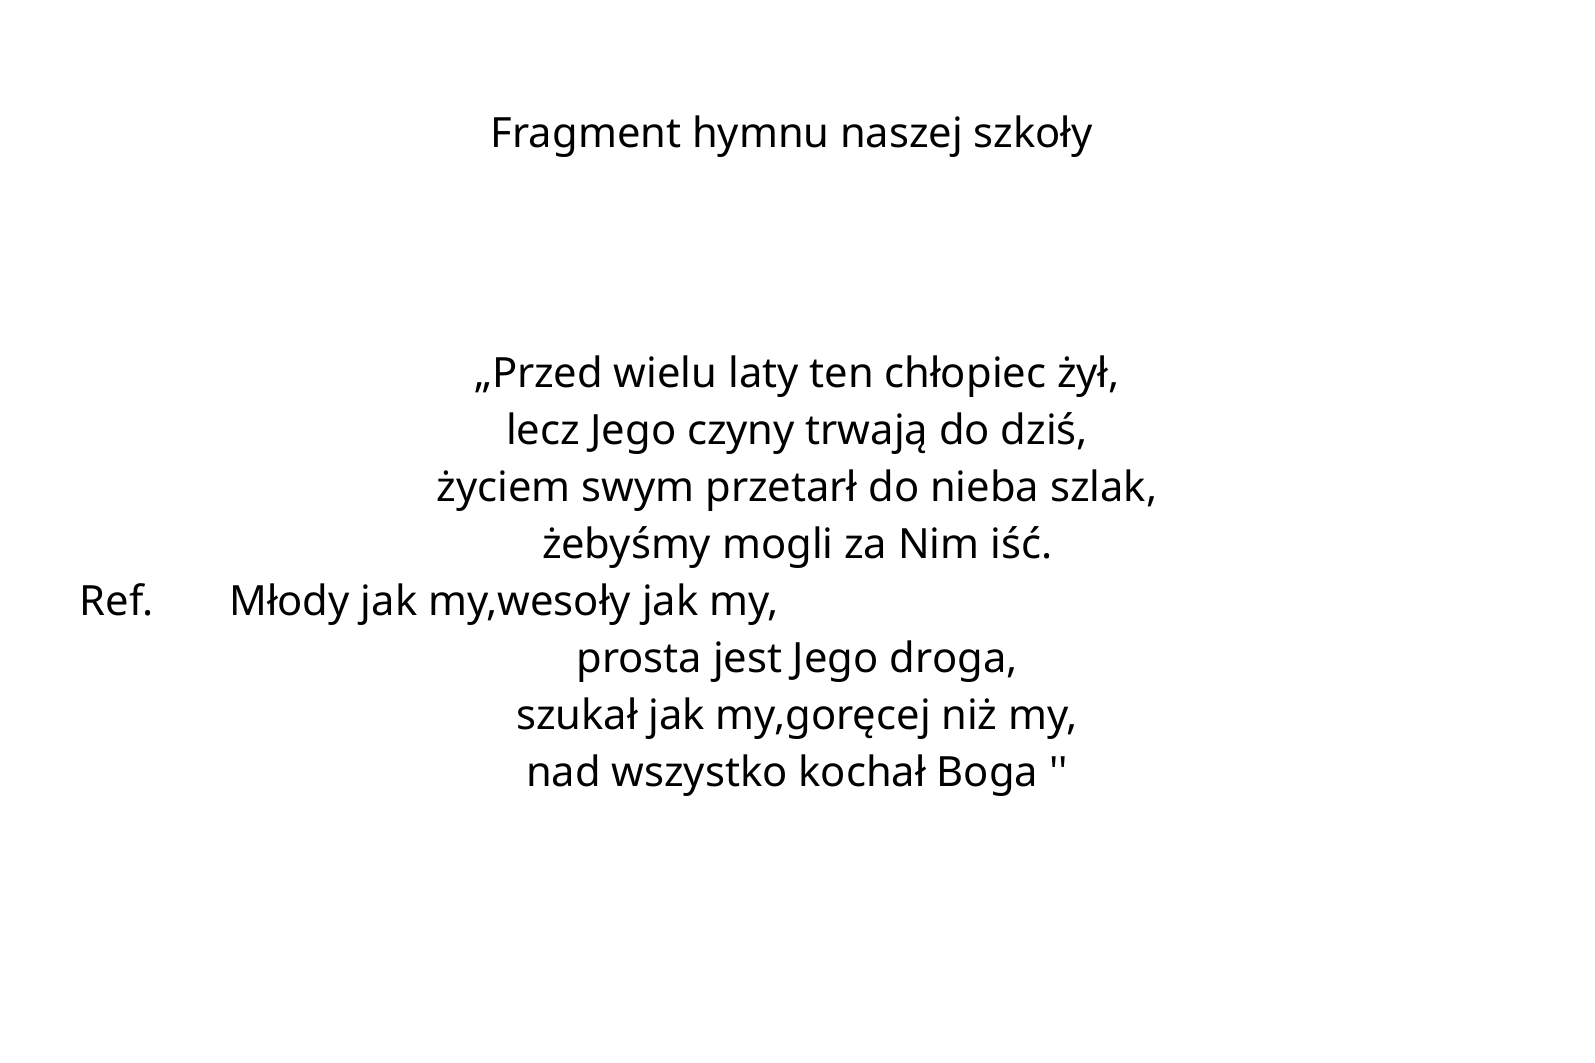

# Fragment hymnu naszej szkoły
„Przed wielu laty ten chłopiec żył,
lecz Jego czyny trwają do dziś,
życiem swym przetarł do nieba szlak,
żebyśmy mogli za Nim iść.
Ref. Młody jak my,wesoły jak my,
prosta jest Jego droga,
szukał jak my,goręcej niż my,
nad wszystko kochał Boga ''